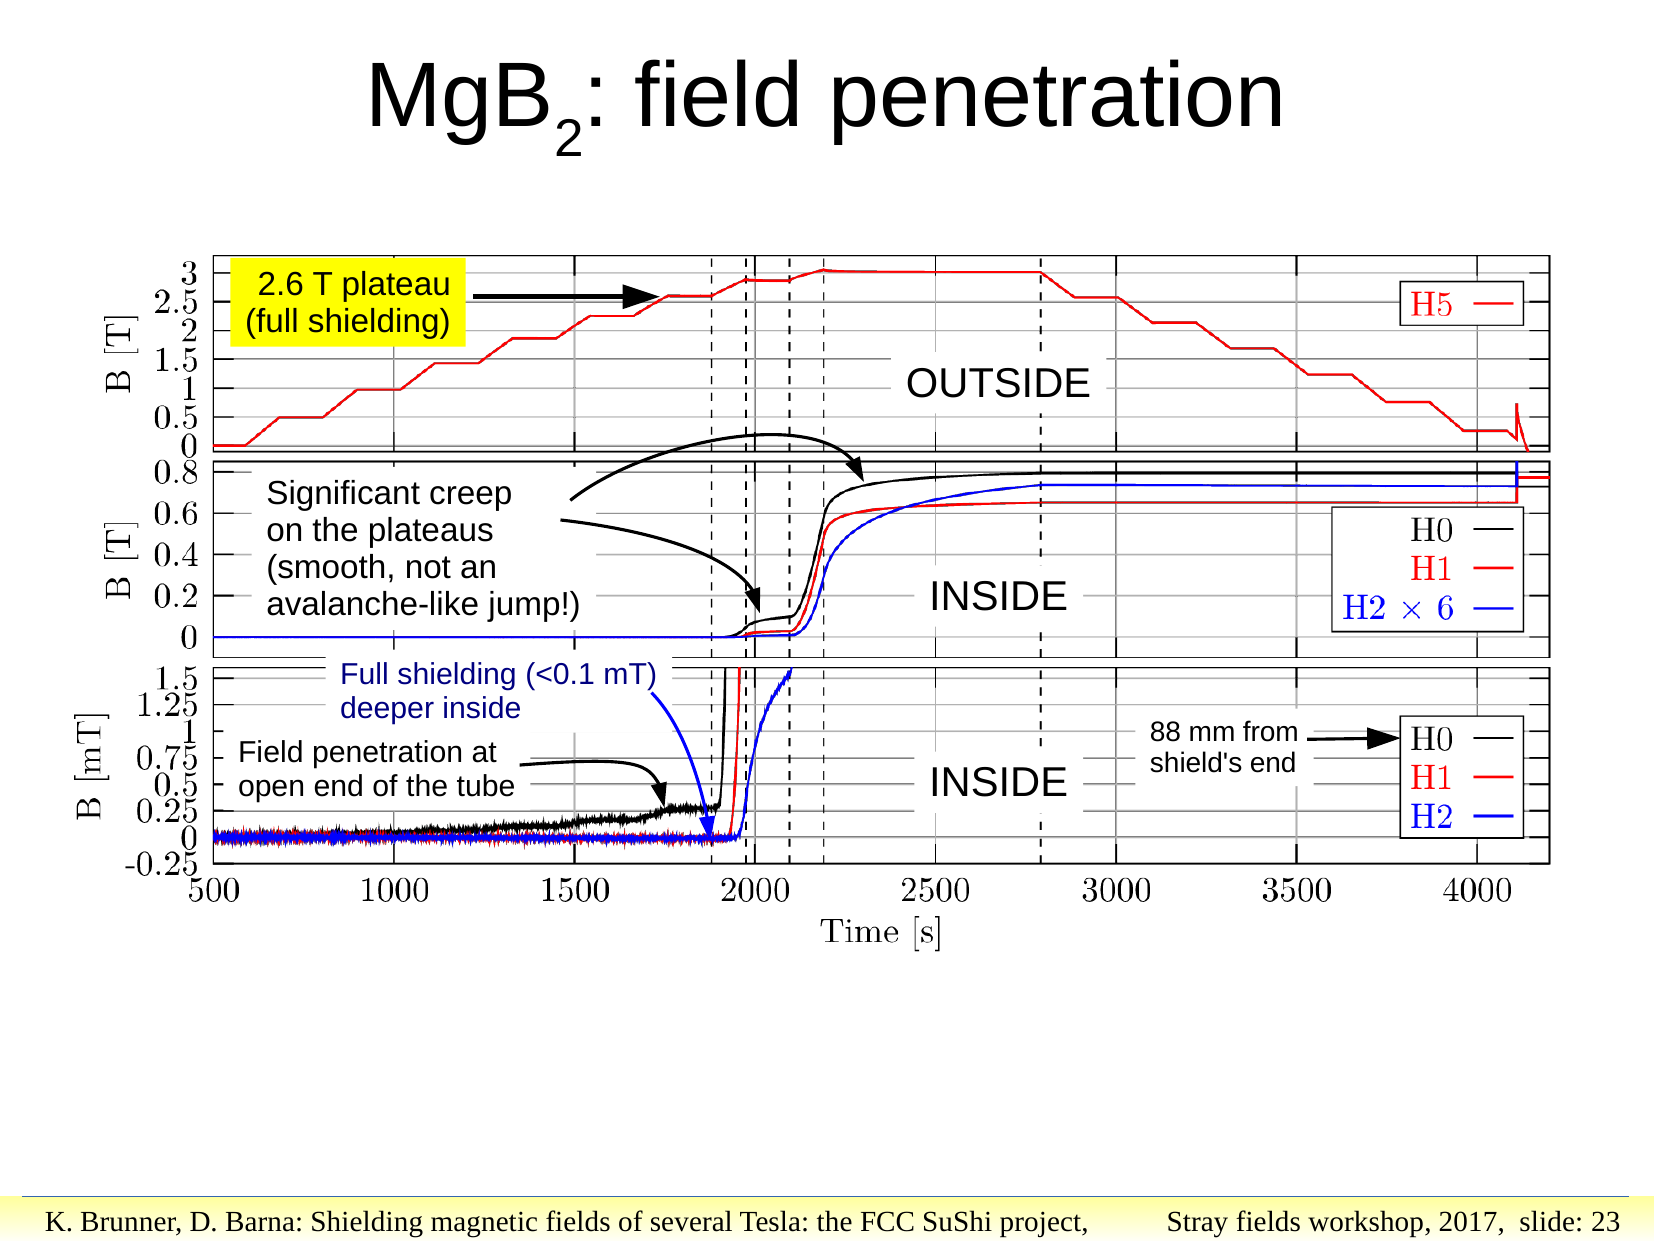

# MgB2: field penetration
2.6 T plateau
(full shielding)
OUTSIDE
Significant creep
on the plateaus
(smooth, not an
avalanche-like jump!)
INSIDE
Full shielding (<0.1 mT)
deeper inside
88 mm from
shield's end
Field penetration at
open end of the tube
INSIDE